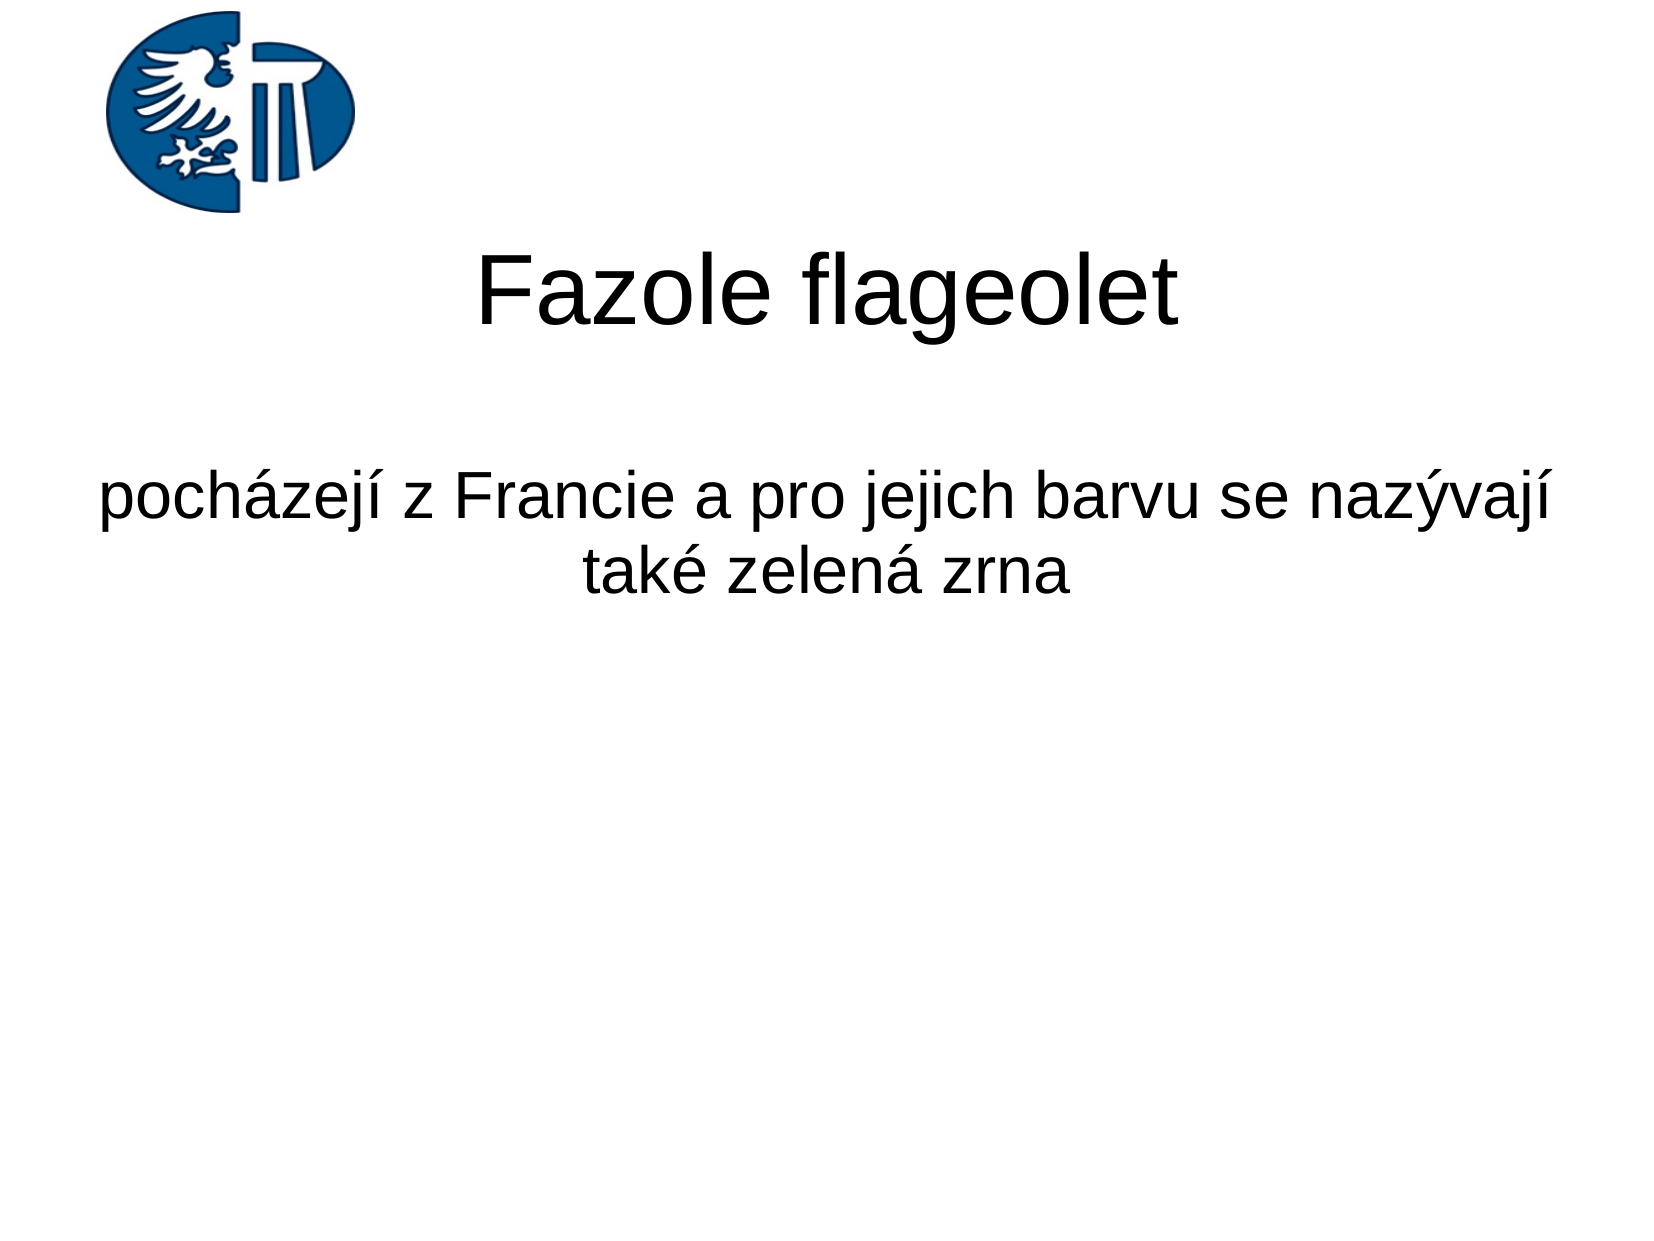

# Fazole flageolet pocházejí z Francie a pro jejich barvu se nazývají také zelená zrna